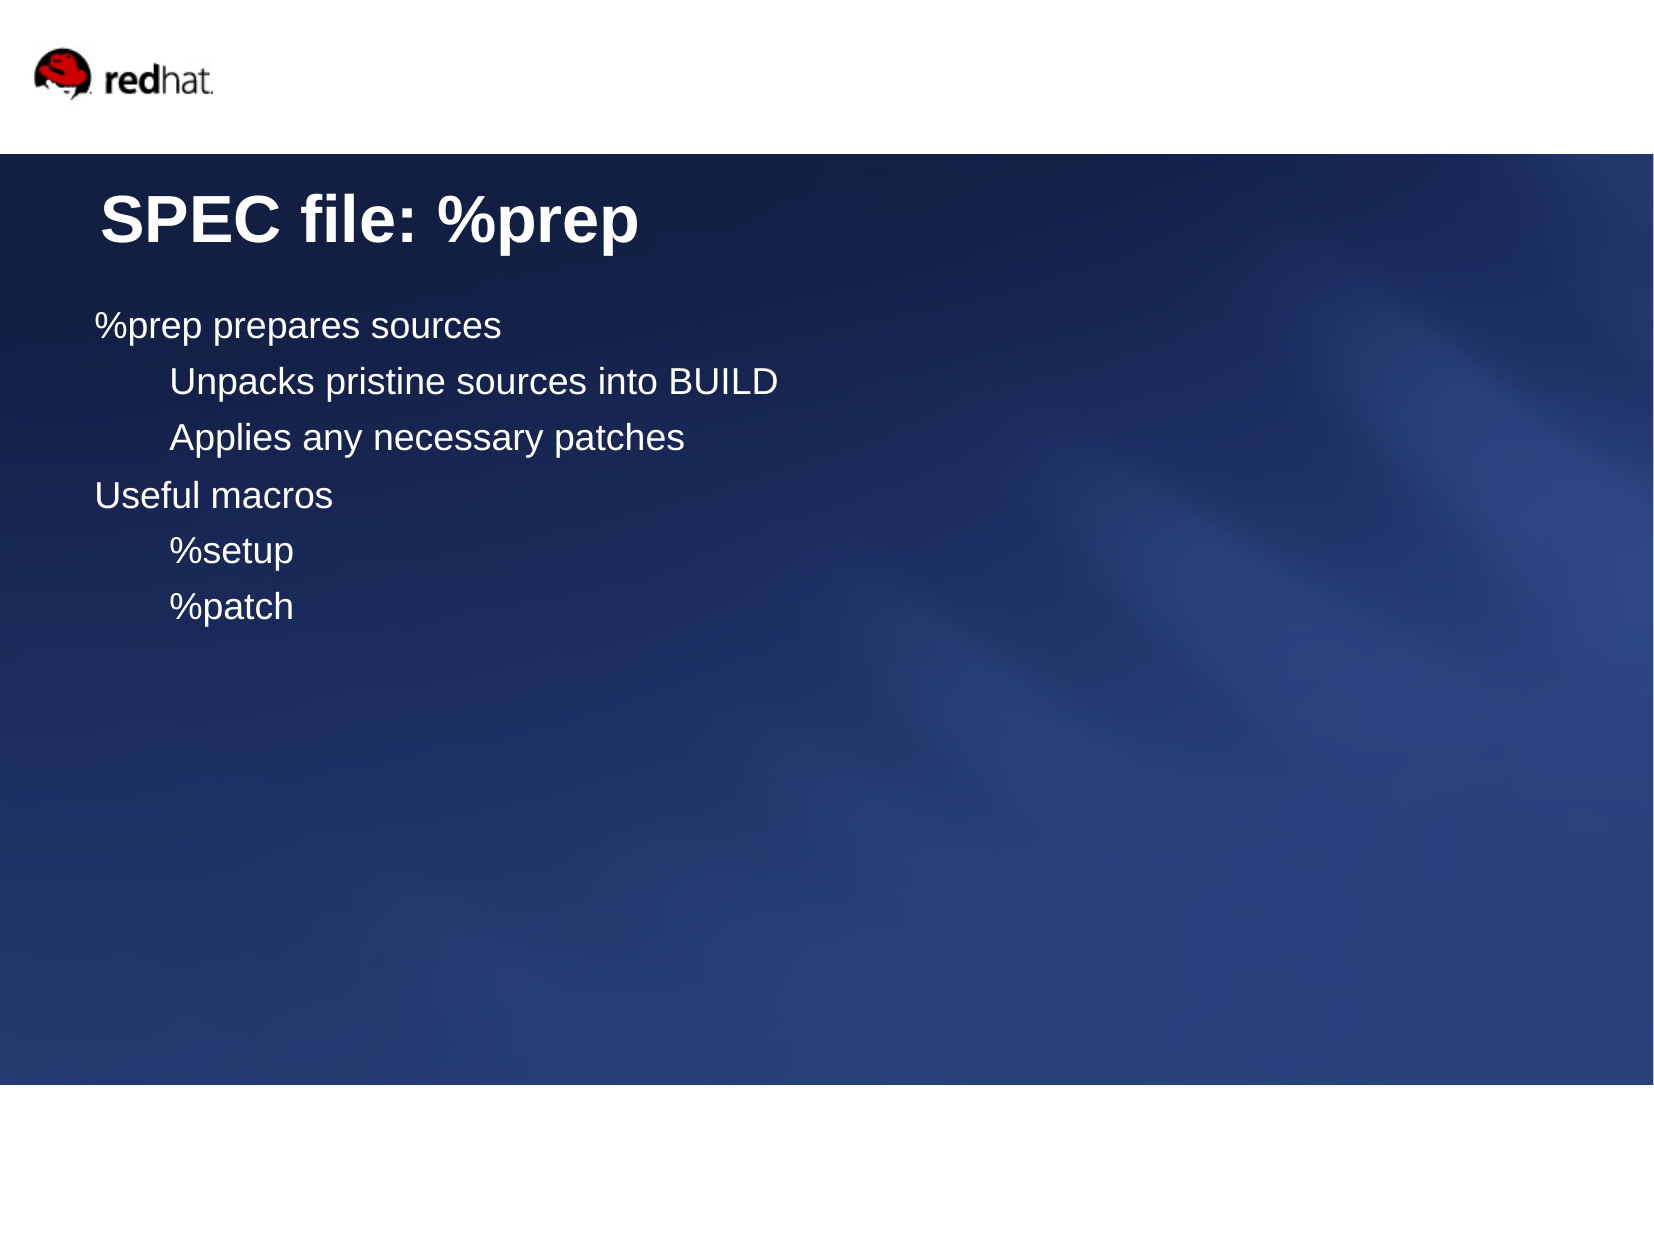

# SPEC file: %prep
%prep prepares sources
Unpacks pristine sources into BUILD
Applies any necessary patches
Useful macros
%setup
%patch